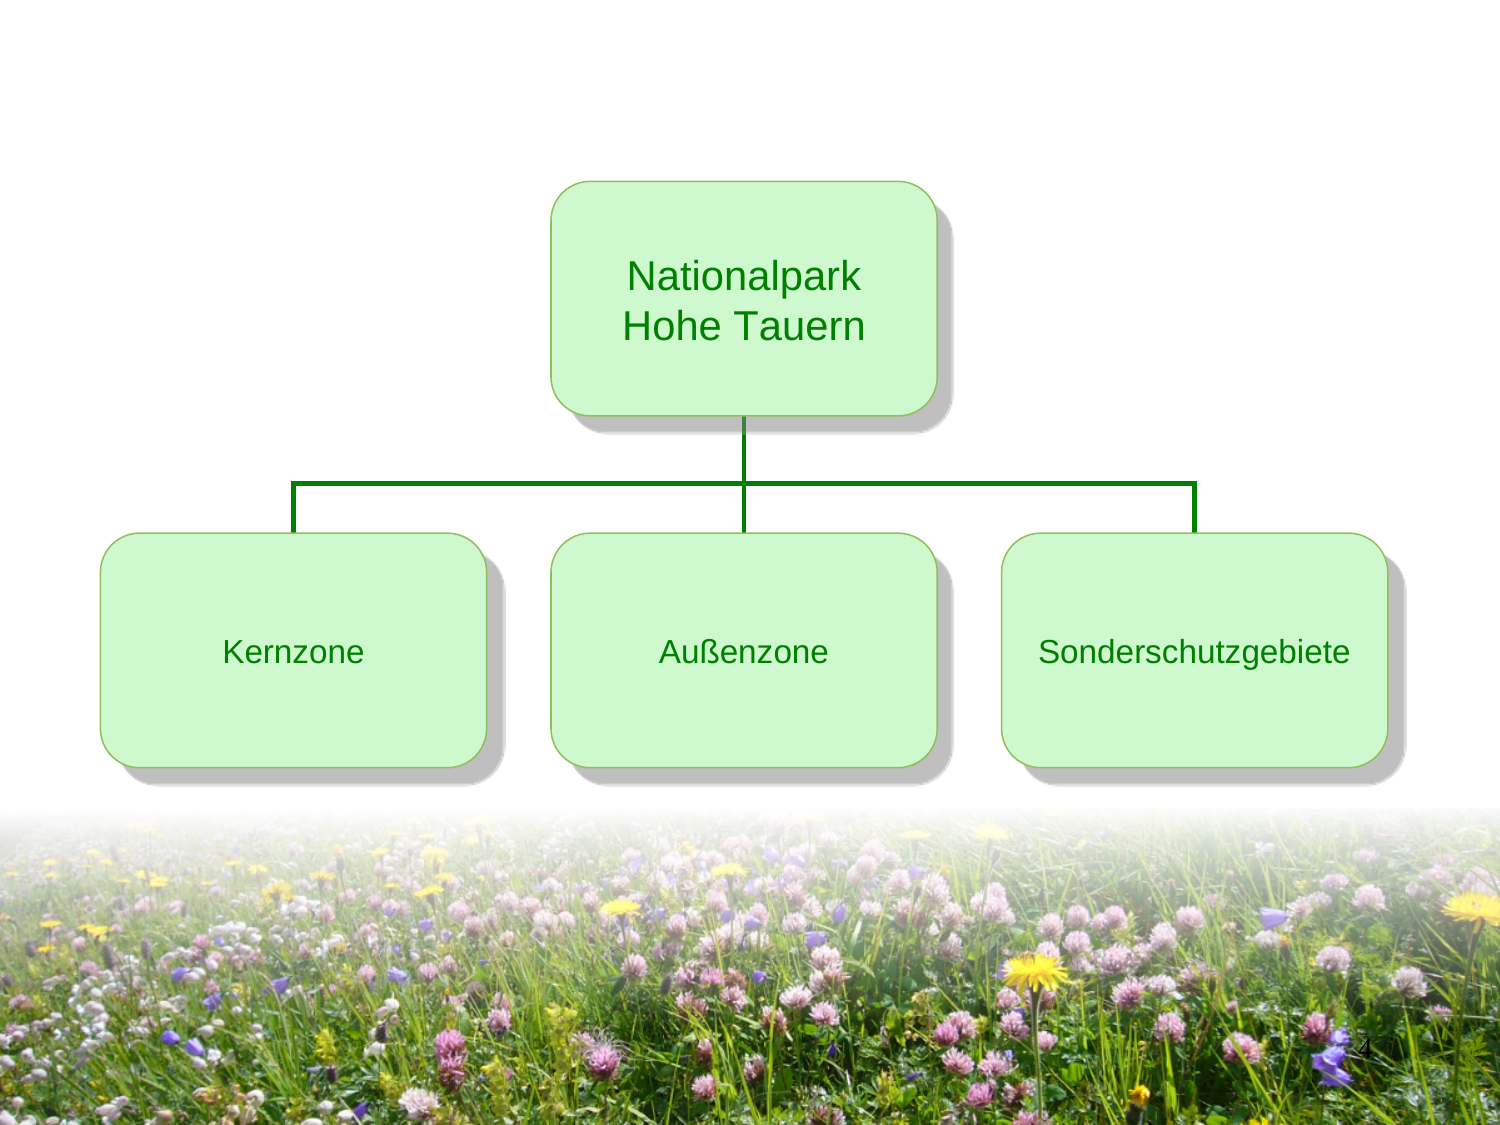

Nationalpark
Hohe Tauern
Kernzone
Außenzone
Sonderschutzgebiete
4